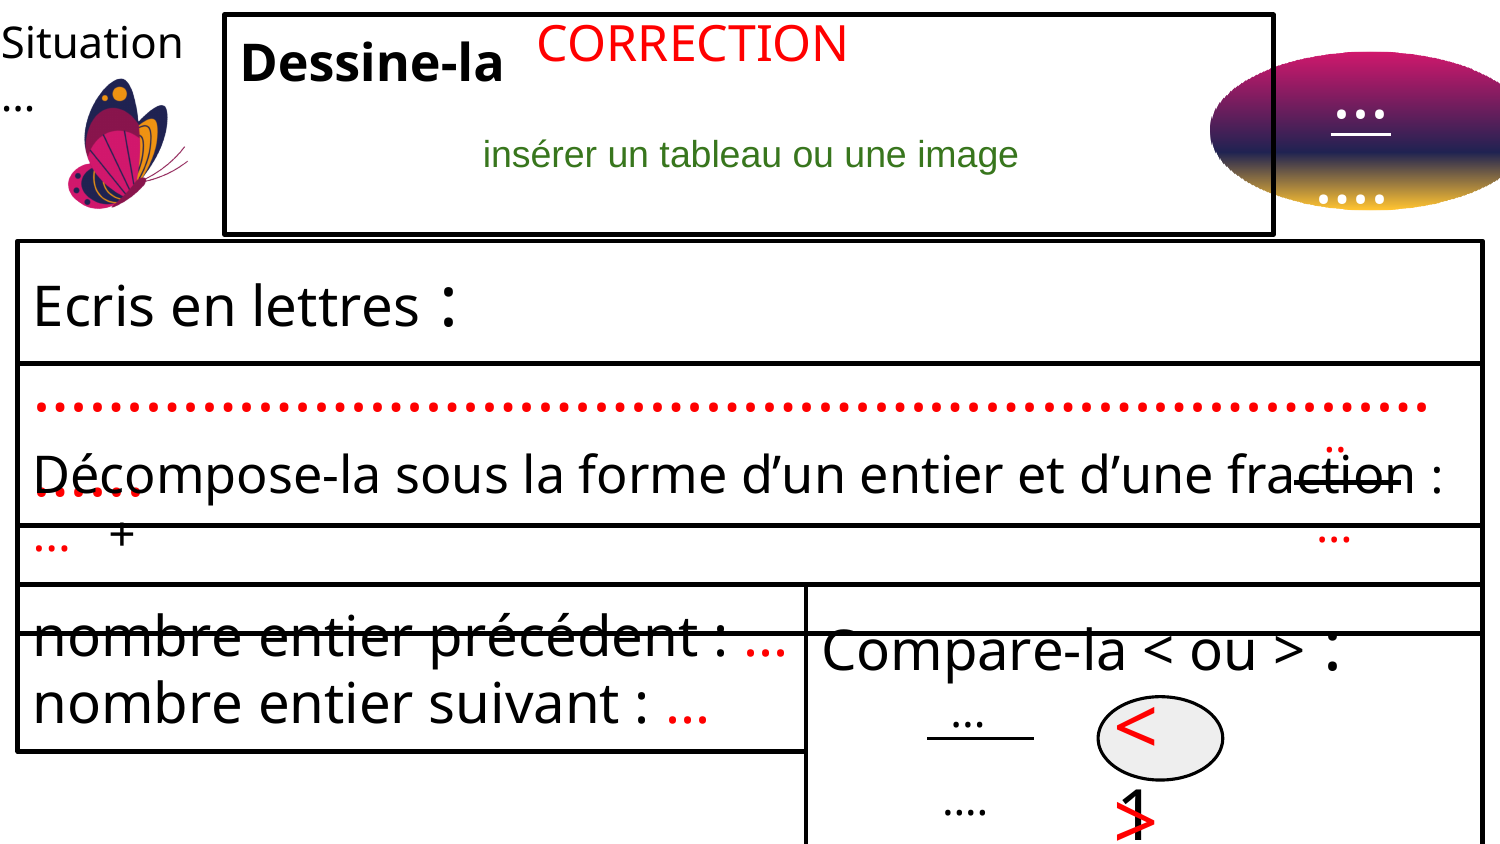

Situation …
CORRECTION
Dessine-la
...
….
insérer un tableau ou une image
Ecris en lettres : ……………………………………………………………………...
Décompose-la sous la forme d’un entier et d’une fraction : ... +
 ..
...
nombre entier précédent : ...
nombre entier suivant : ...
Compare-la < ou > :
 1
< >
 ...
….